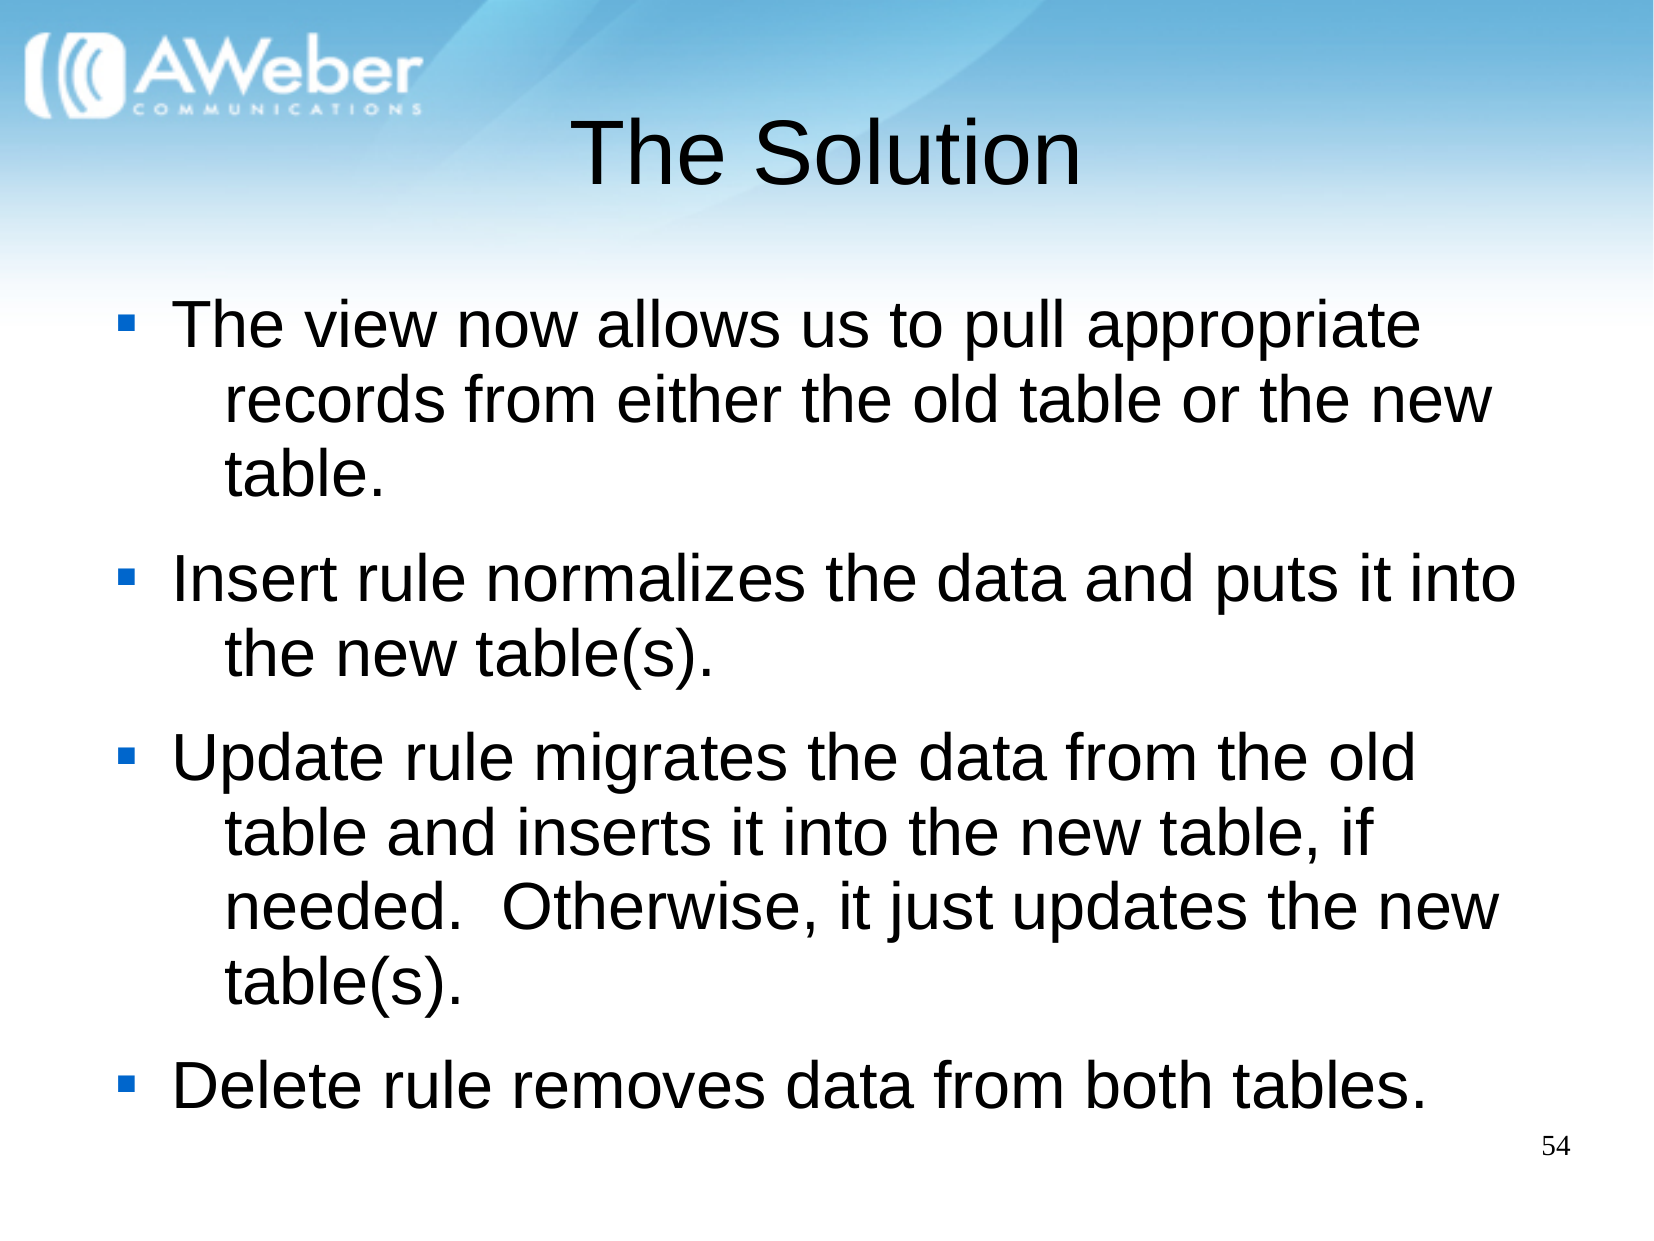

# The Solution
The view now allows us to pull appropriate records from either the old table or the new table.
Insert rule normalizes the data and puts it into the new table(s).
Update rule migrates the data from the old table and inserts it into the new table, if needed. Otherwise, it just updates the new table(s).
Delete rule removes data from both tables.
54